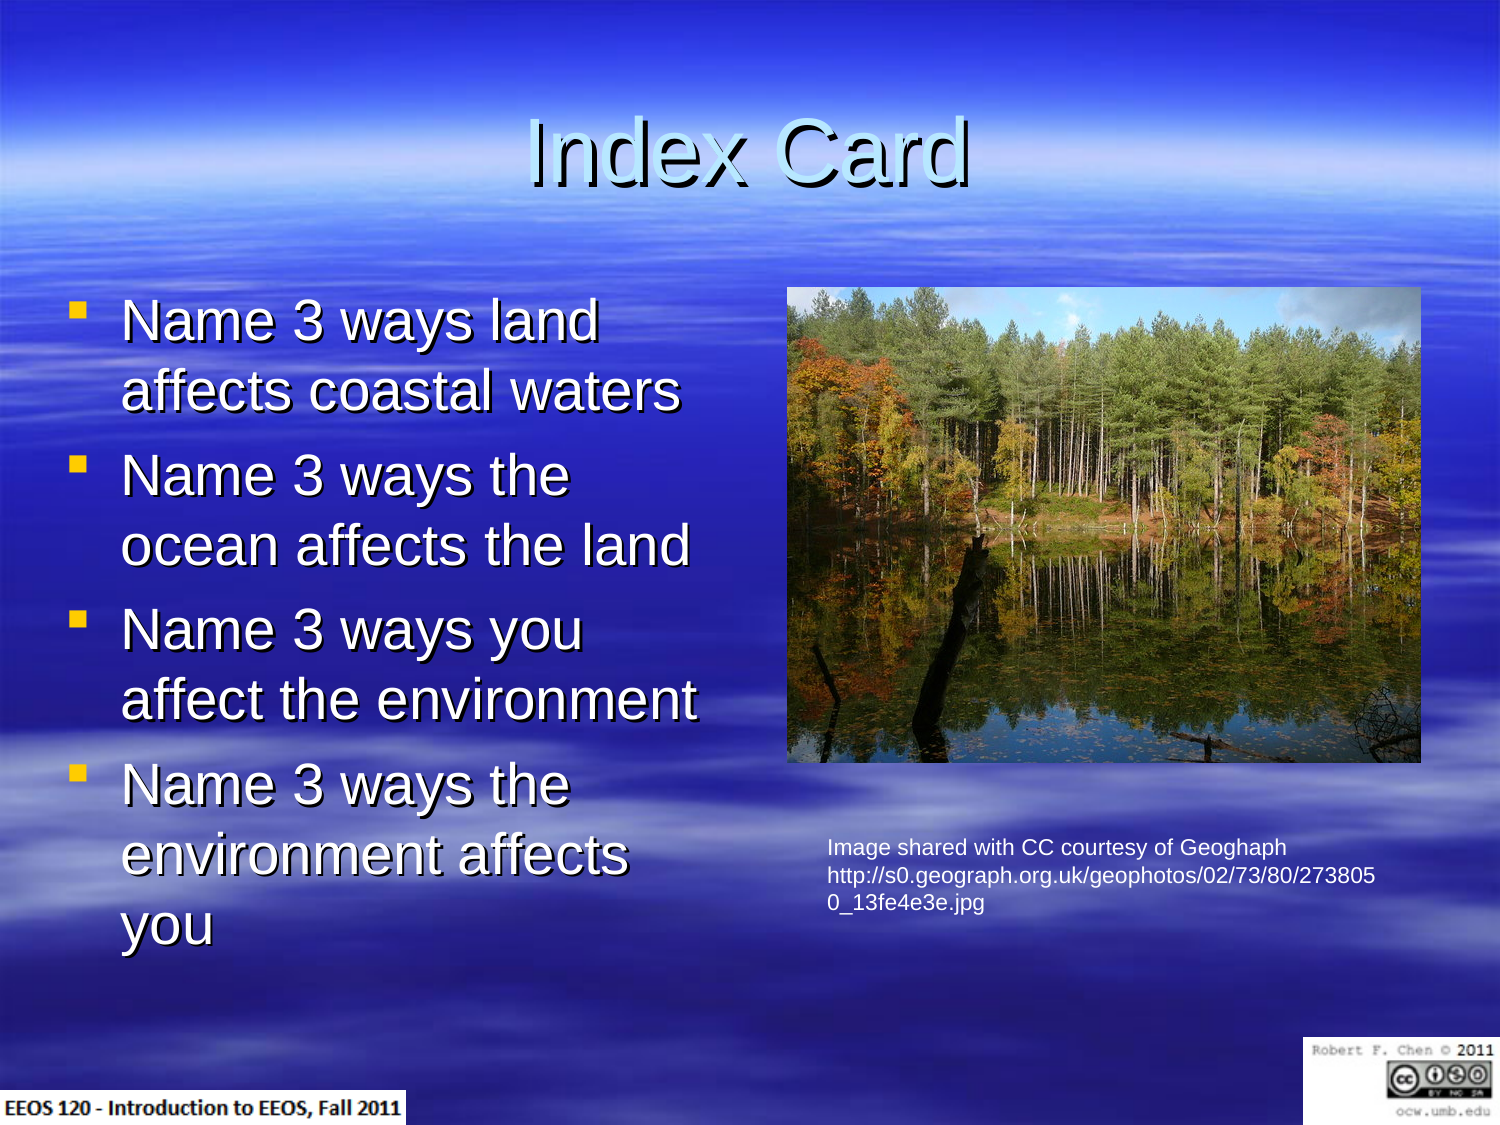

# Index Card
Name 3 ways land affects coastal waters
Name 3 ways the ocean affects the land
Name 3 ways you affect the environment
Name 3 ways the environment affects you
Image shared with CC courtesy of Geoghaph http://s0.geograph.org.uk/geophotos/02/73/80/2738050_13fe4e3e.jpg